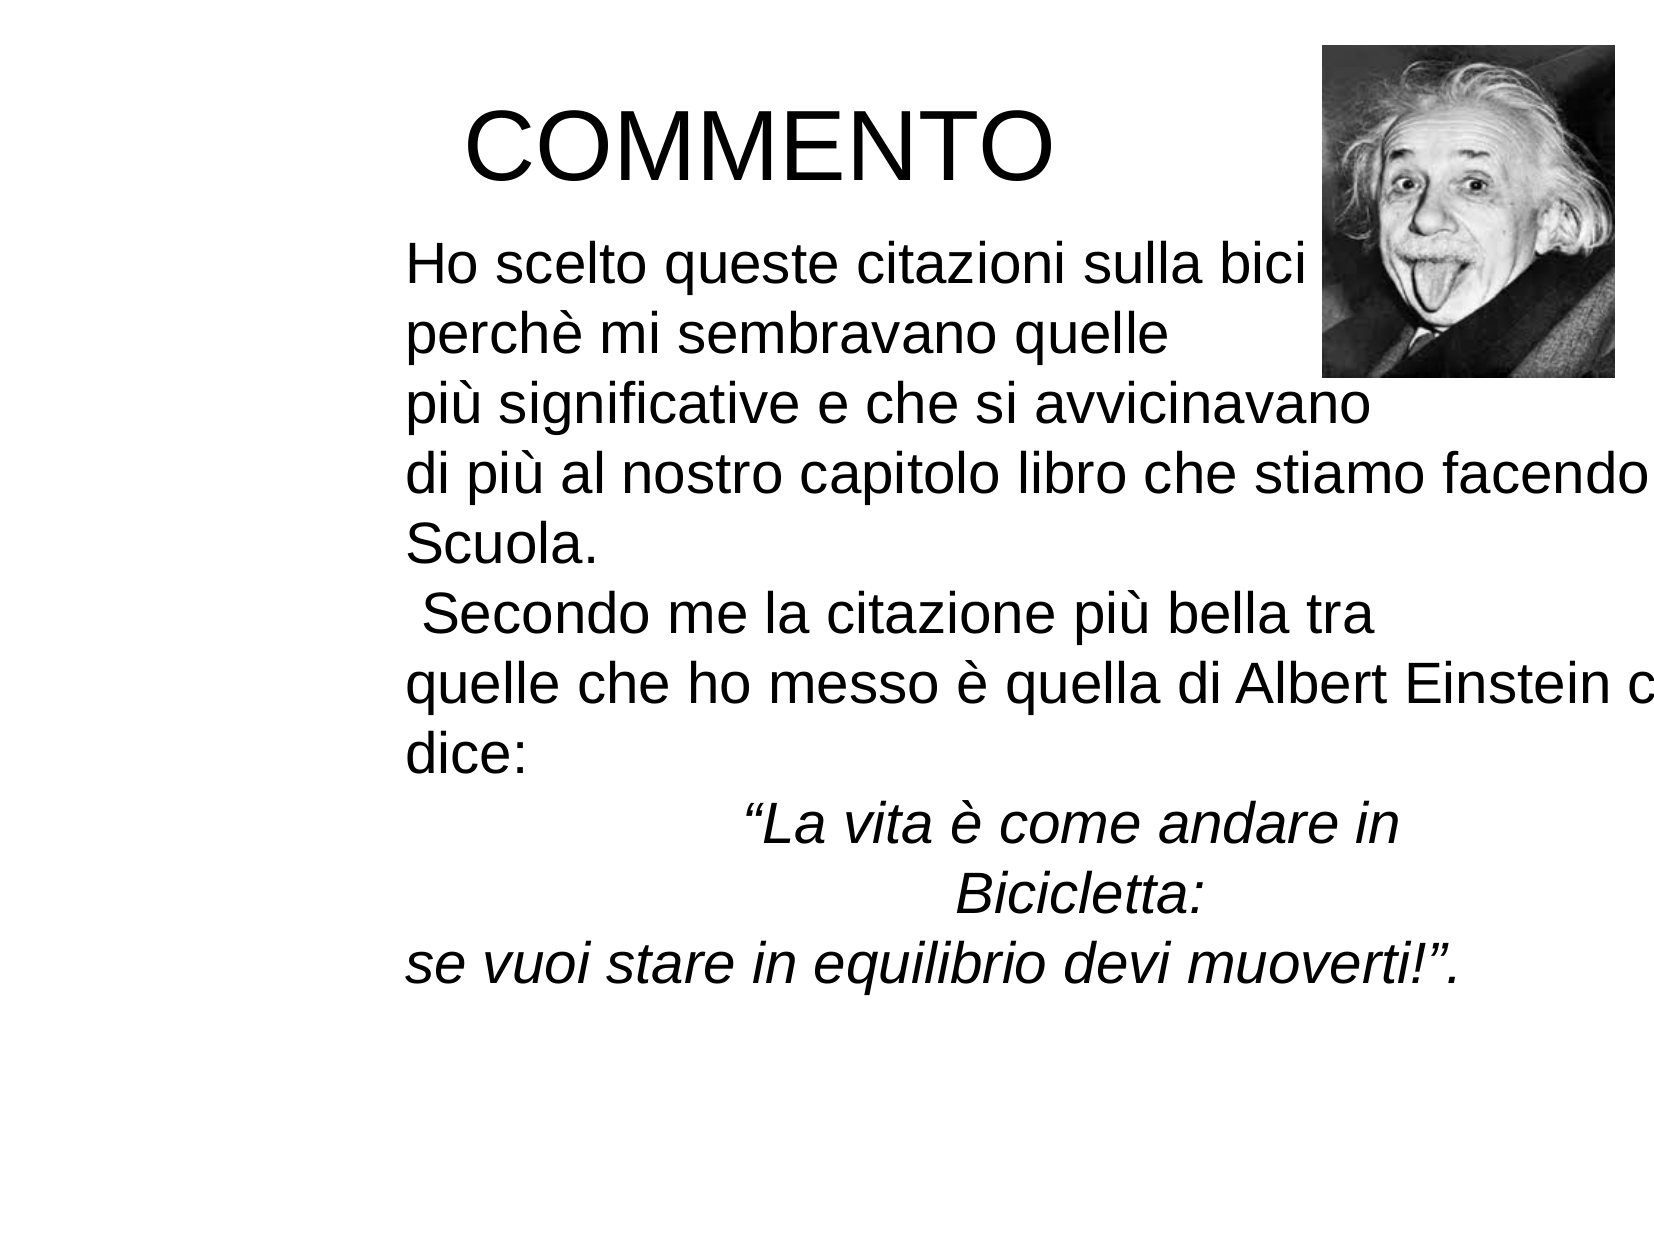

COMMENTO
Ho scelto queste citazioni sulla bici
perchè mi sembravano quelle
più significative e che si avvicinavano
di più al nostro capitolo libro che stiamo facendo a
Scuola.
 Secondo me la citazione più bella tra
quelle che ho messo è quella di Albert Einstein che
dice:
“La vita è come andare in
 Bicicletta:
se vuoi stare in equilibrio devi muoverti!”.